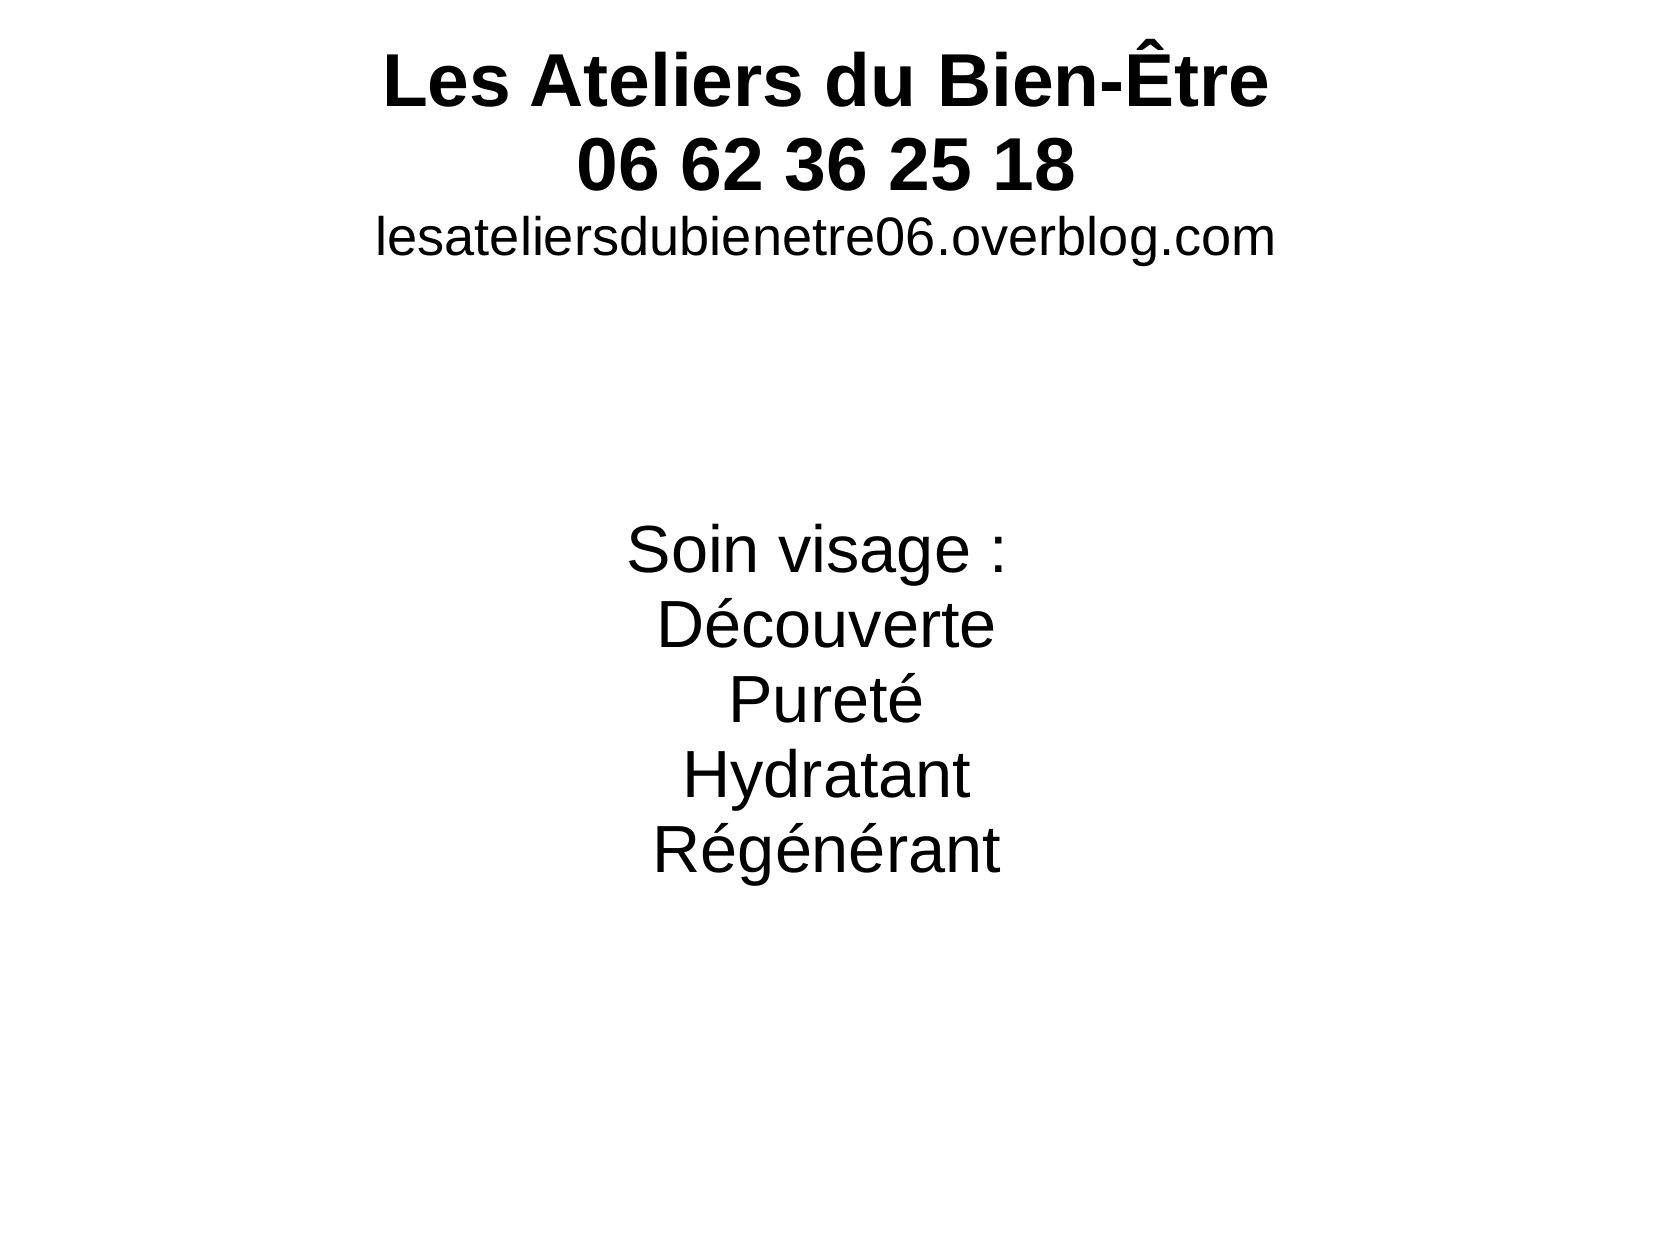

# Les Ateliers du Bien-Être 06 62 36 25 18 lesateliersdubienetre06.overblog.com
Soin visage :
Découverte
Pureté
Hydratant
Régénérant